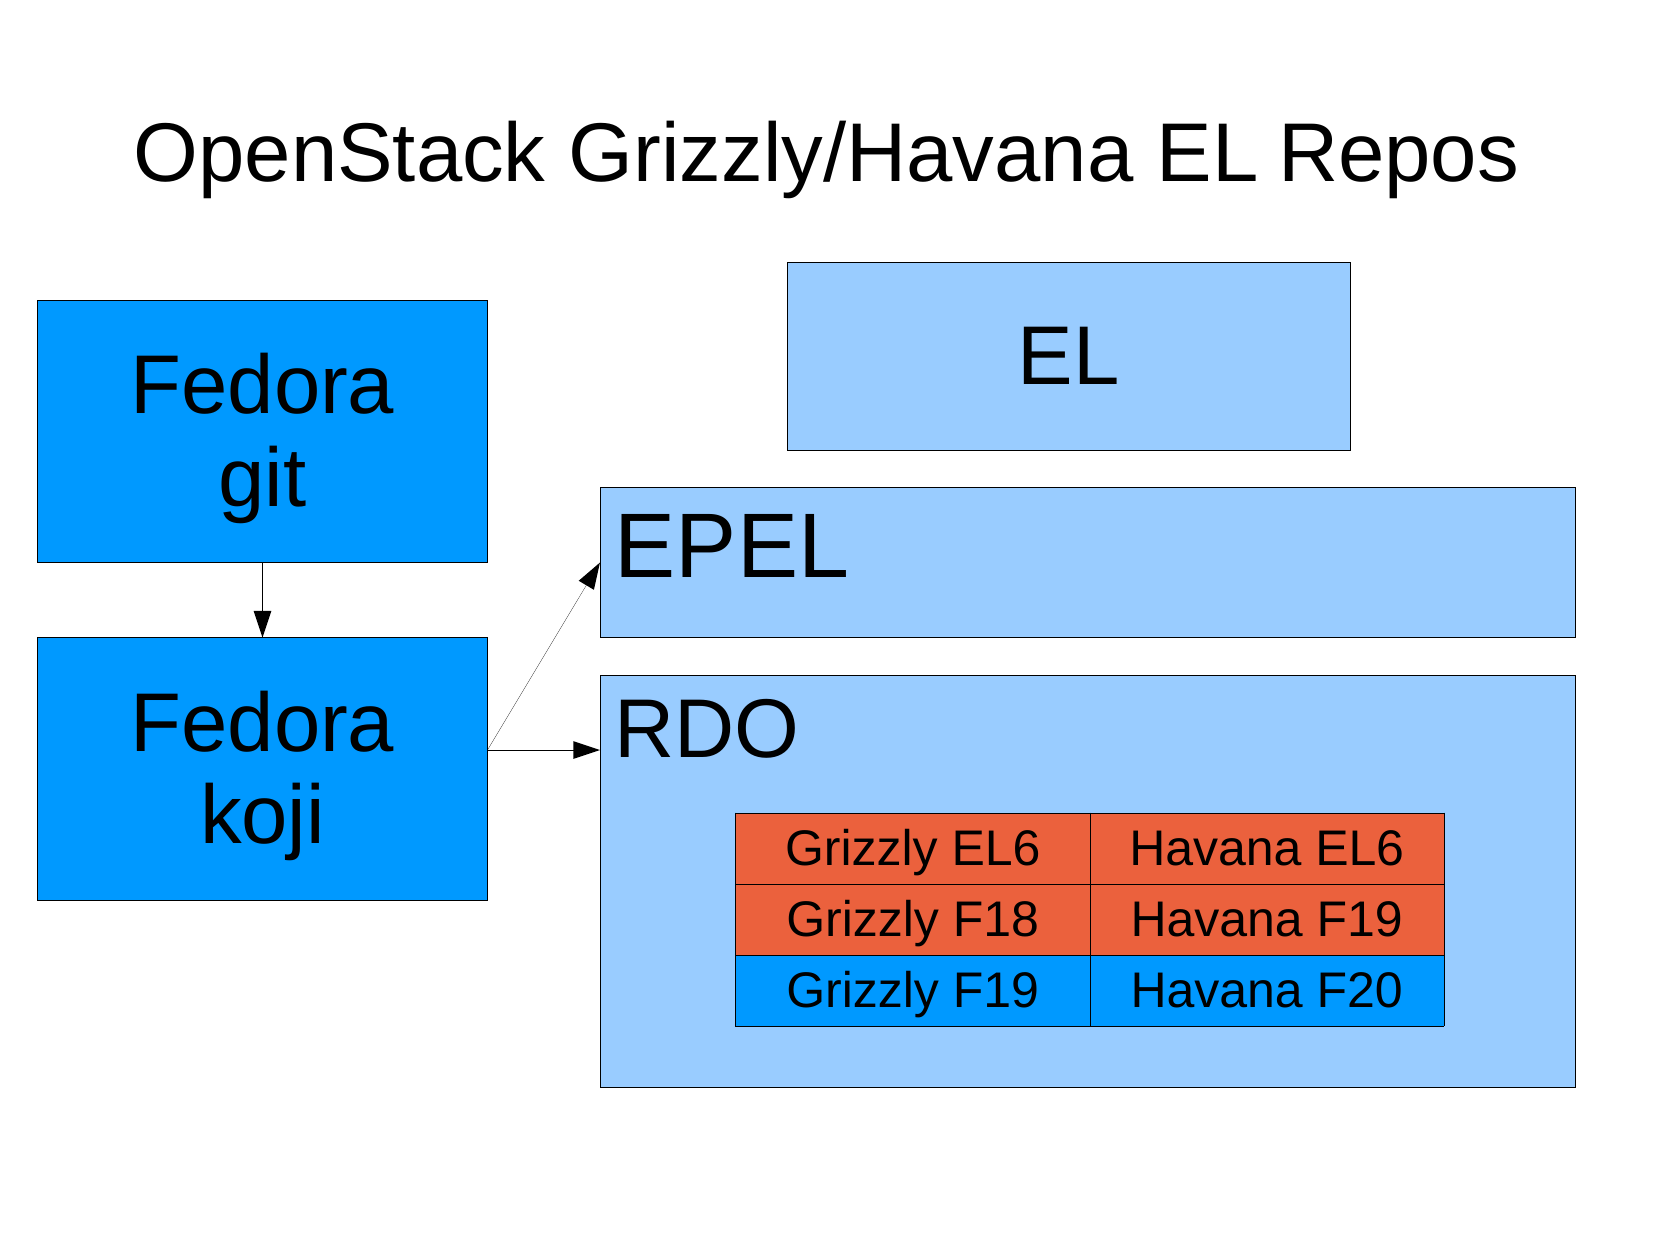

# OpenStack Grizzly/Havana EL Repos
EL
Fedora
git
EPEL
Fedora
koji
RDO
| Grizzly EL6 | Havana EL6 |
| --- | --- |
| Grizzly F18 | Havana F19 |
| Grizzly F19 | Havana F20 |